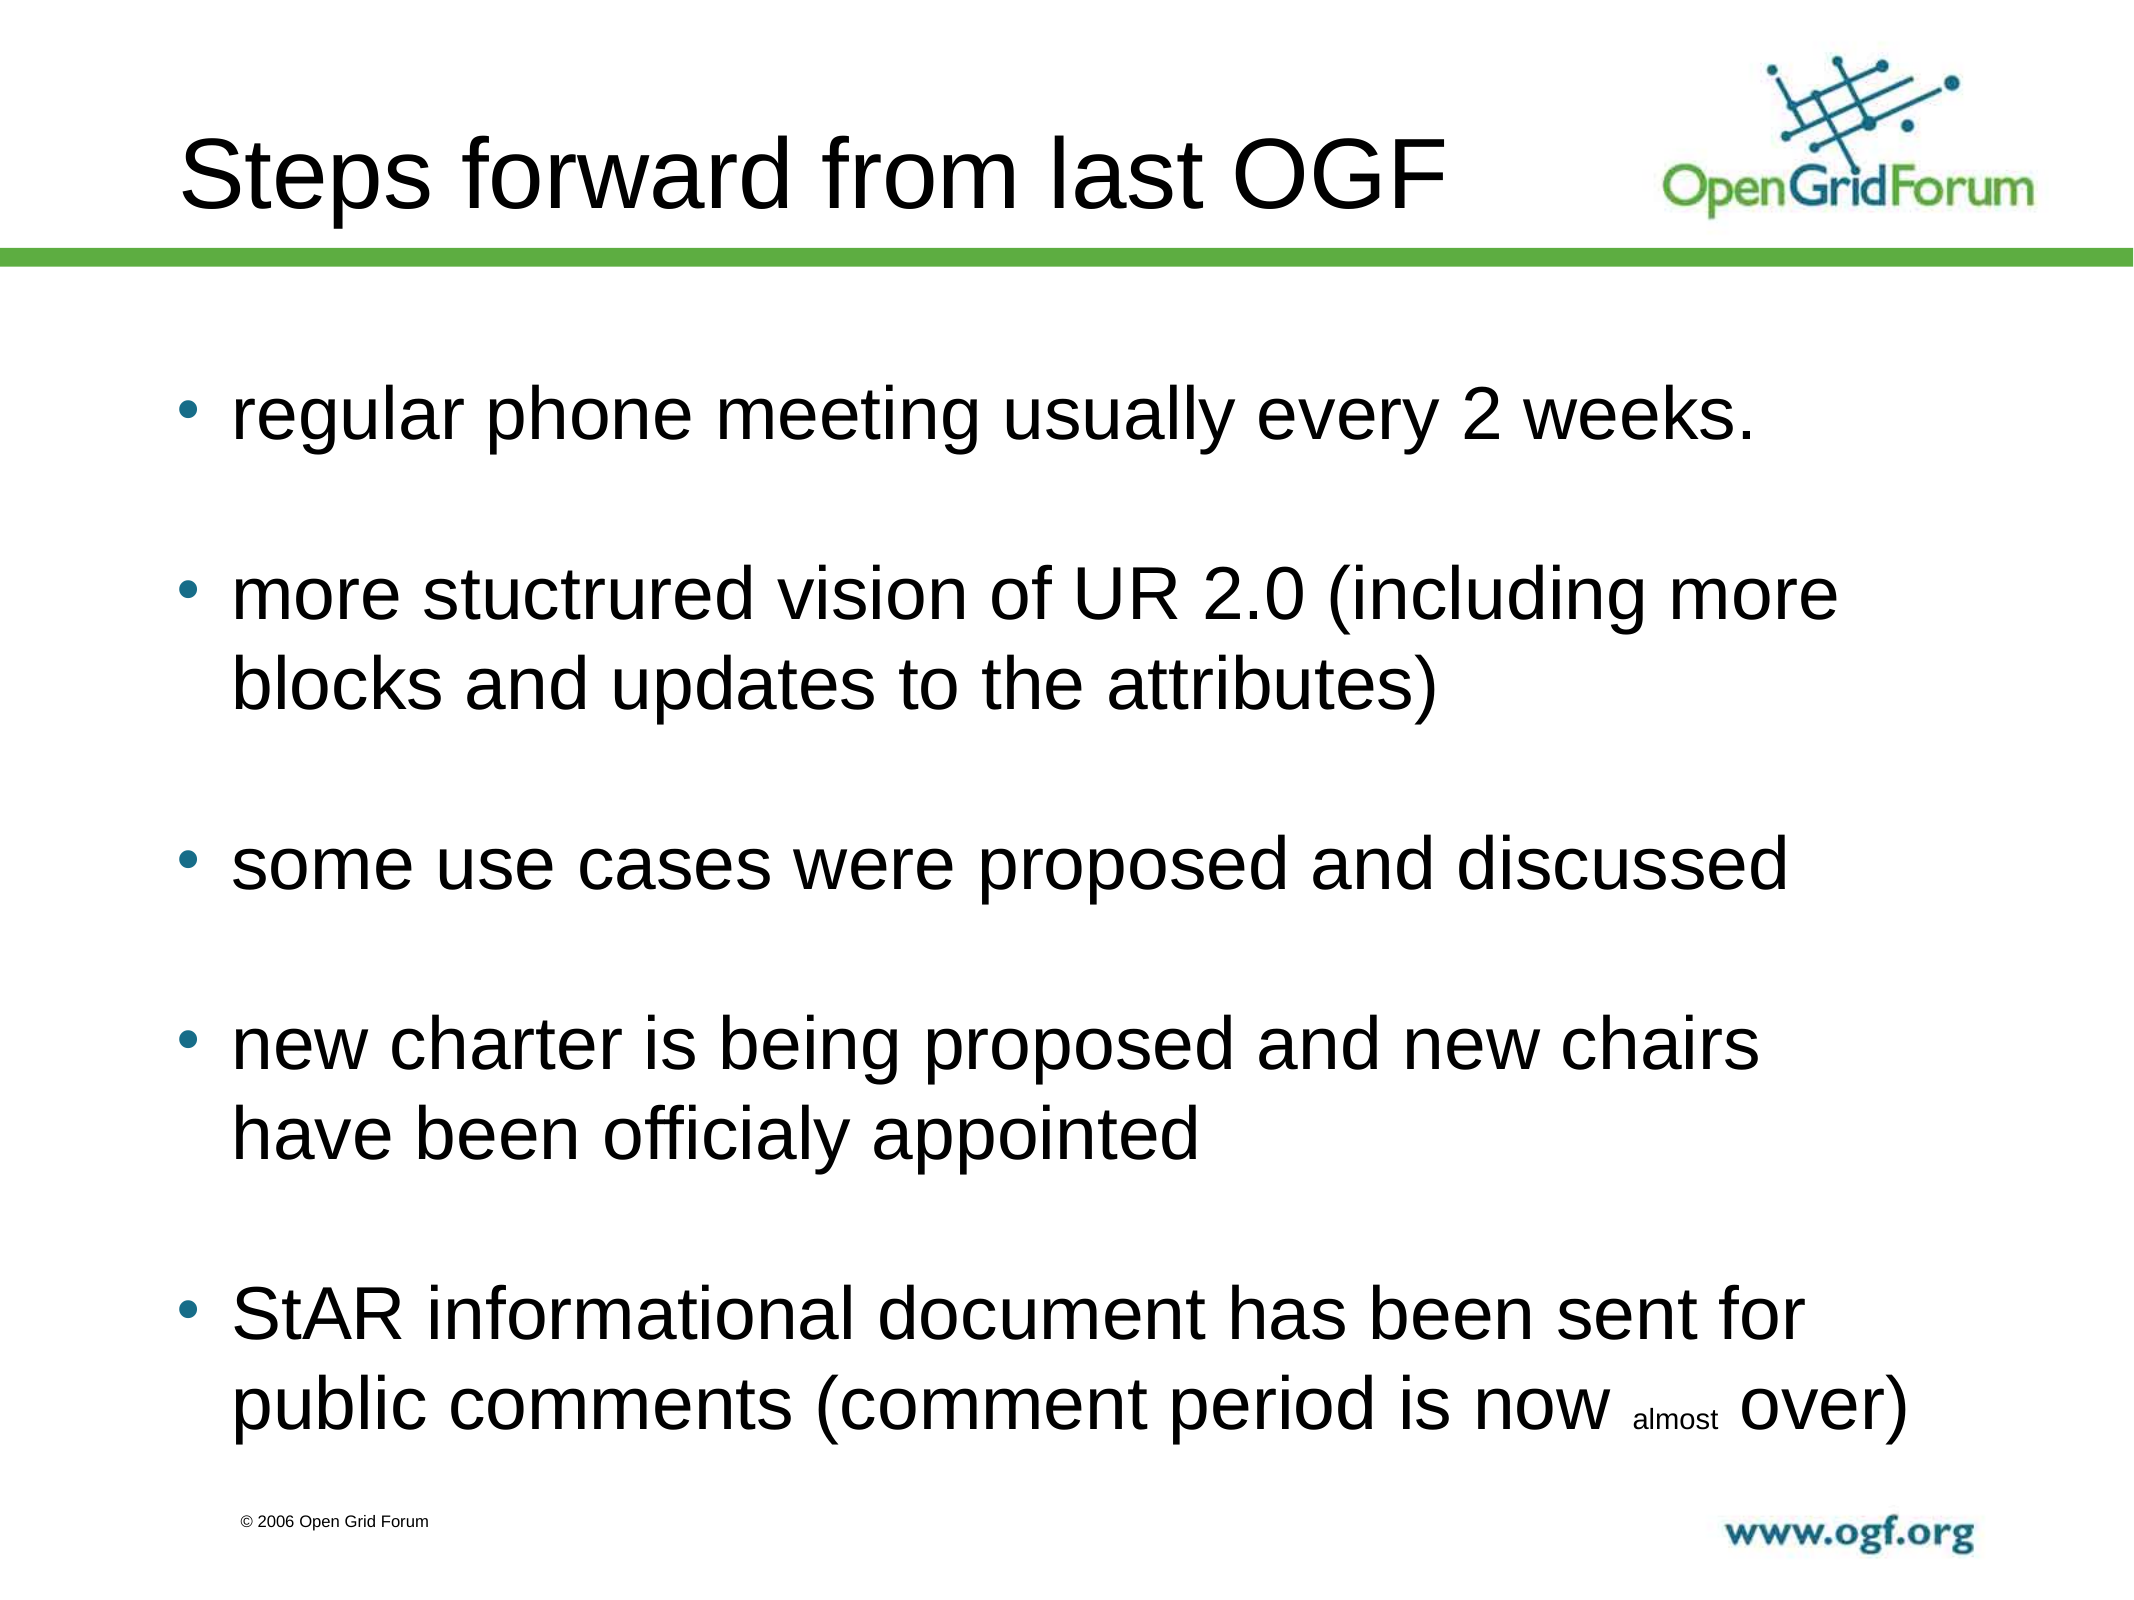

# Steps forward from last OGF
regular phone meeting usually every 2 weeks.
more stuctrured vision of UR 2.0 (including more blocks and updates to the attributes)
some use cases were proposed and discussed
new charter is being proposed and new chairs have been officialy appointed
StAR informational document has been sent for public comments (comment period is now almost over)
© 2006 Open Grid Forum